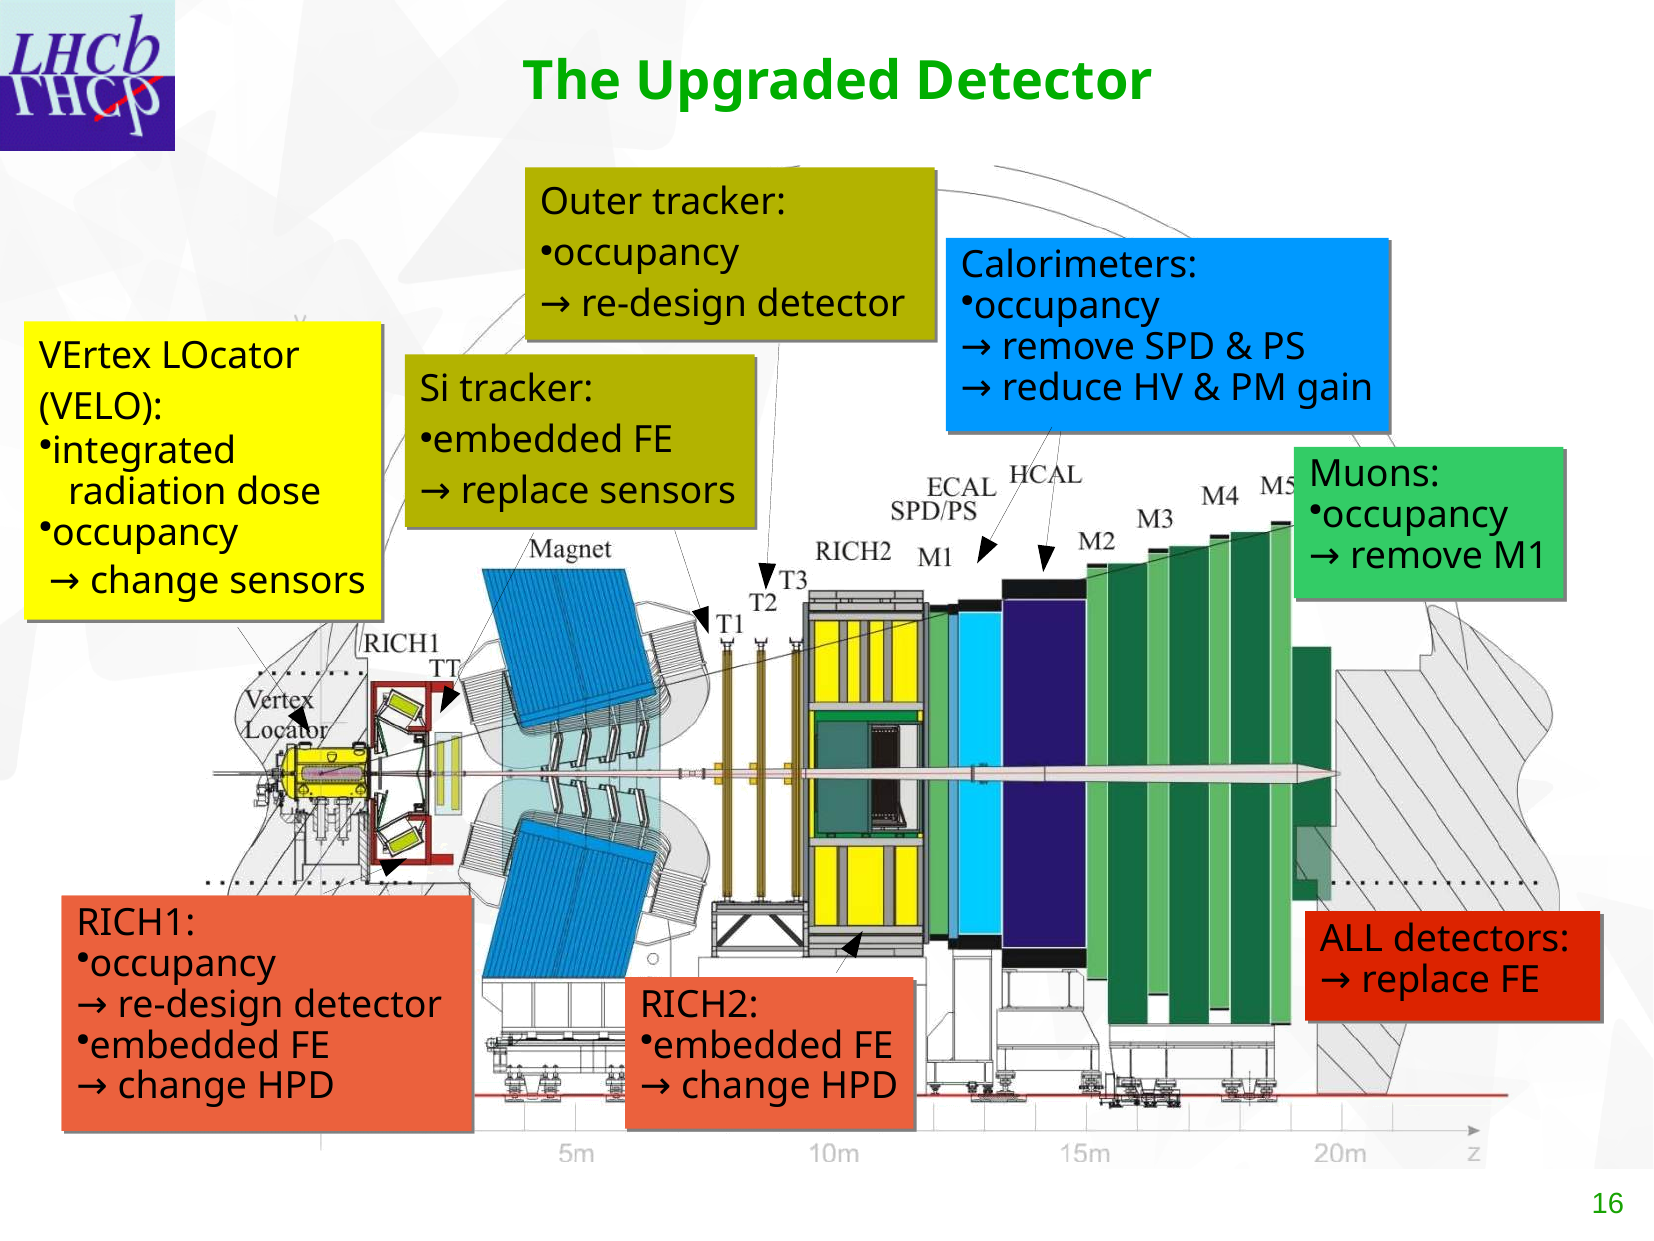

The Upgraded Detector
Outer tracker:
occupancy
→ re-design detector
Calorimeters:
occupancy
→ remove SPD & PS
→ reduce HV & PM gain
VErtex LOcator
(VELO):
integrated
 radiation dose
occupancy
 → change sensors
Si tracker:
embedded FE
→ replace sensors
Muons:
occupancy
→ remove M1
RICH1:
occupancy
→ re-design detector
embedded FE
→ change HPD
RICH1:
occupancy
→ re-design detector
embedded FE
→ change HPD
ALL detectors:
→ replace FE
RICH2:
embedded FE
→ change HPD
16